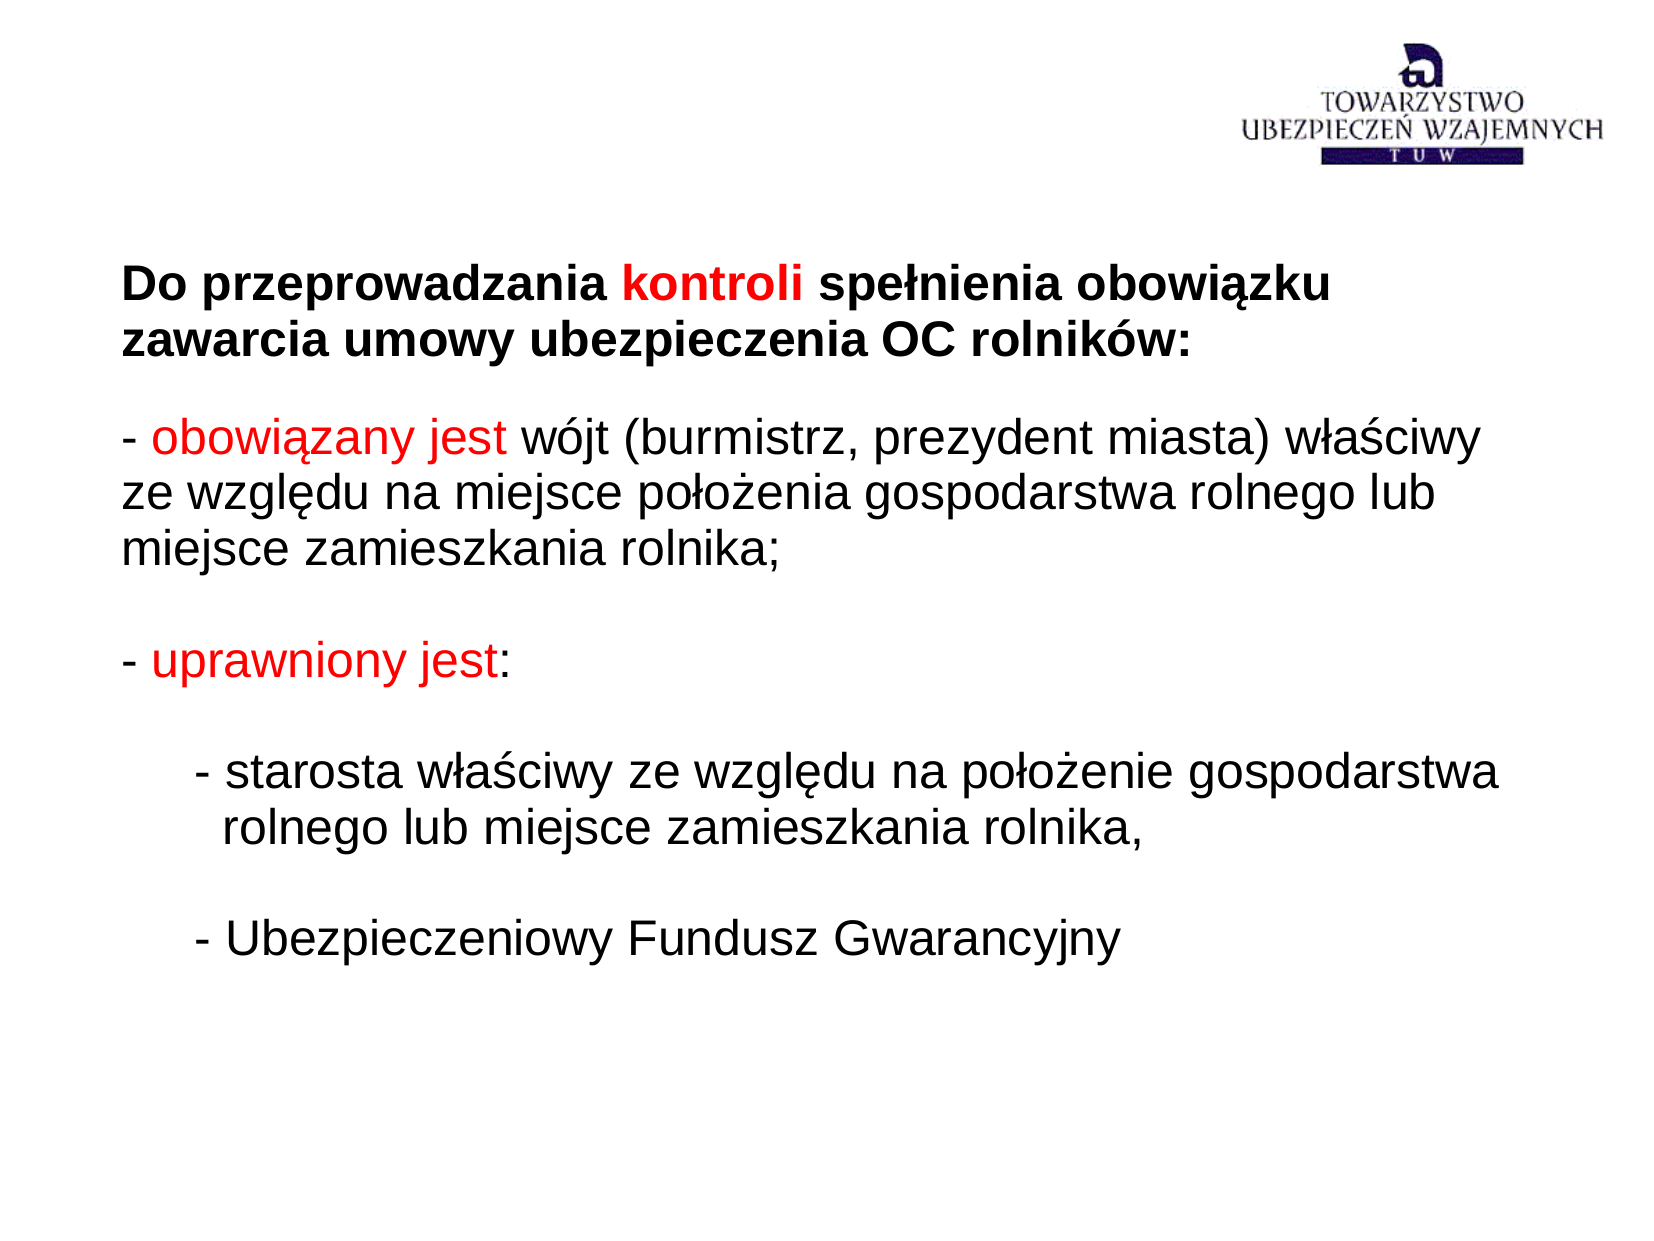

Do przeprowadzania kontroli spełnienia obowiązku zawarcia umowy ubezpieczenia OC rolników:
- obowiązany jest wójt (burmistrz, prezydent miasta) właściwy ze względu na miejsce położenia gospodarstwa rolnego lub miejsce zamieszkania rolnika;
- uprawniony jest:
	- starosta właściwy ze względu na położenie gospodarstwa 	 rolnego lub miejsce zamieszkania rolnika,
	- Ubezpieczeniowy Fundusz Gwarancyjny